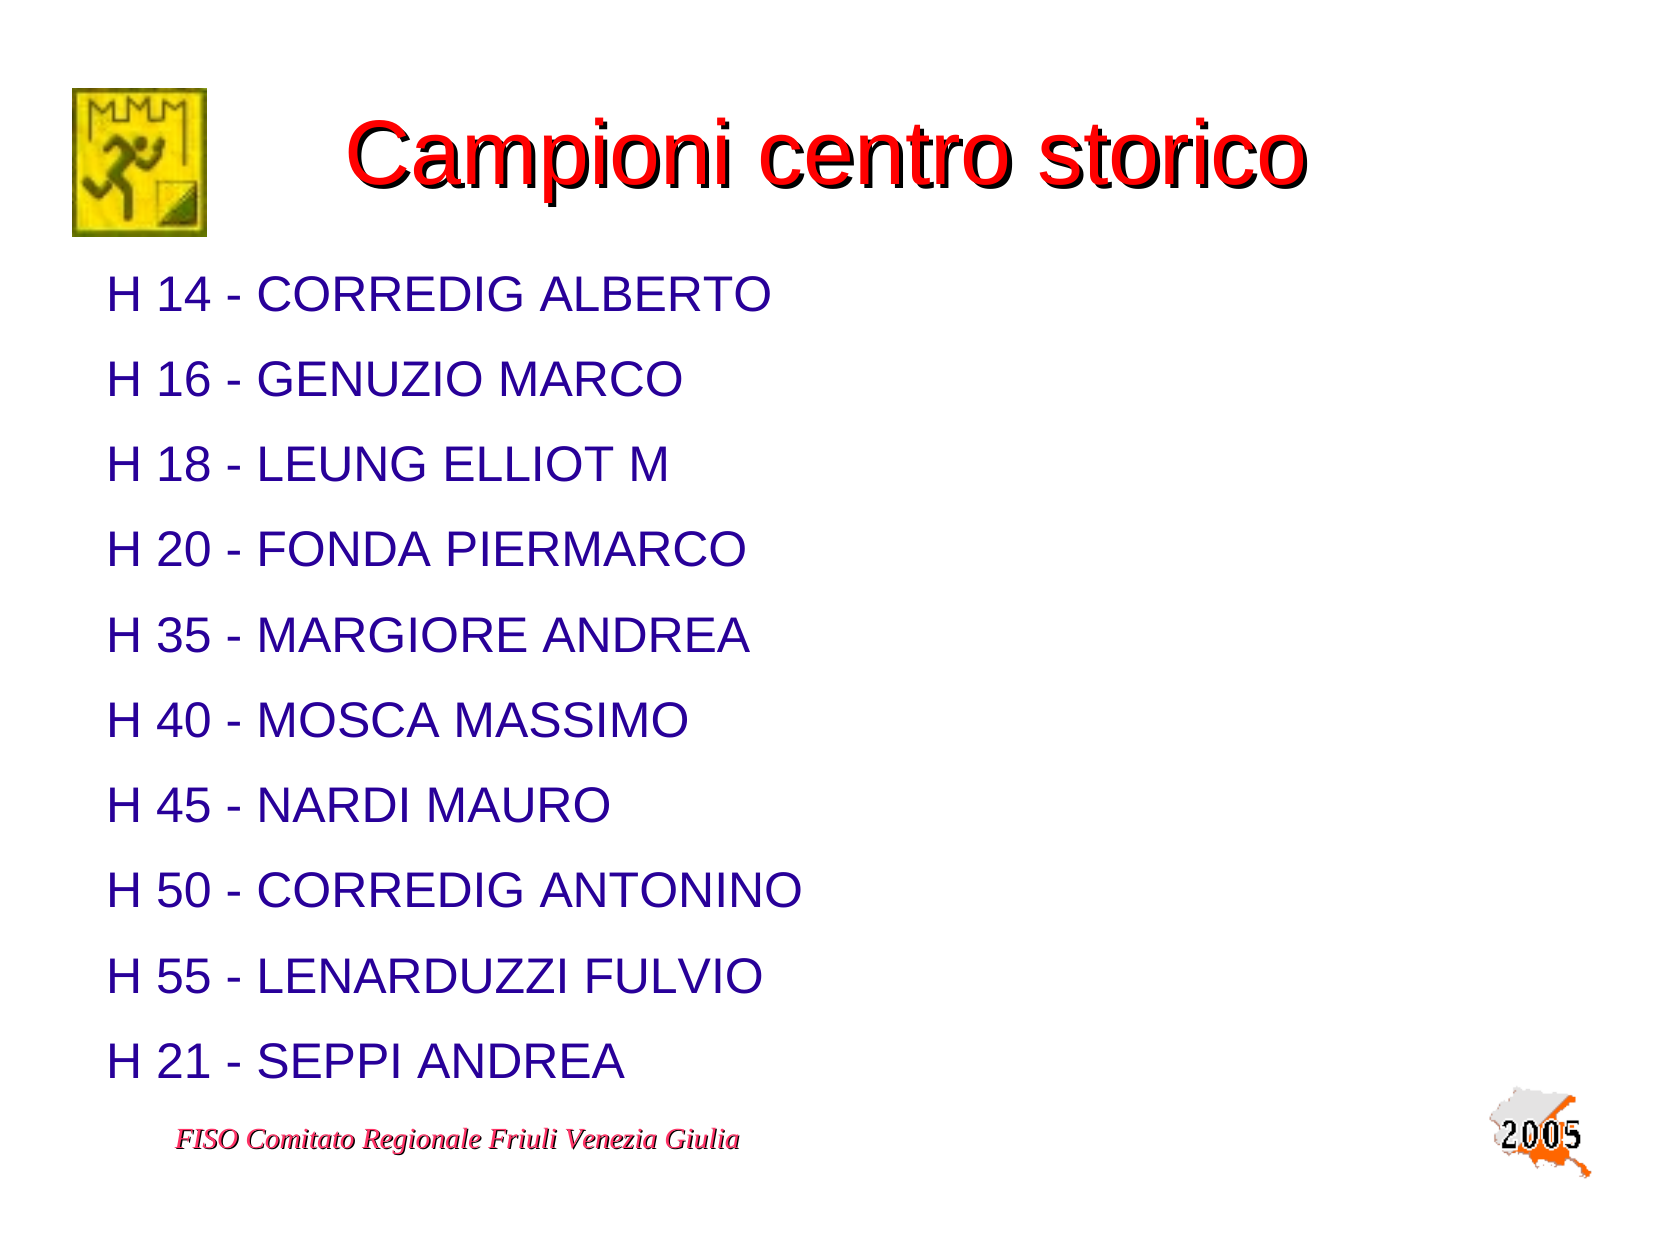

# Campioni centro storico
H 14 - CORREDIG ALBERTO
H 16 - GENUZIO MARCO
H 18 - LEUNG ELLIOT M
H 20 - FONDA PIERMARCO
H 35 - MARGIORE ANDREA
H 40 - MOSCA MASSIMO
H 45 - NARDI MAURO
H 50 - CORREDIG ANTONINO
H 55 - LENARDUZZI FULVIO
H 21 - SEPPI ANDREA